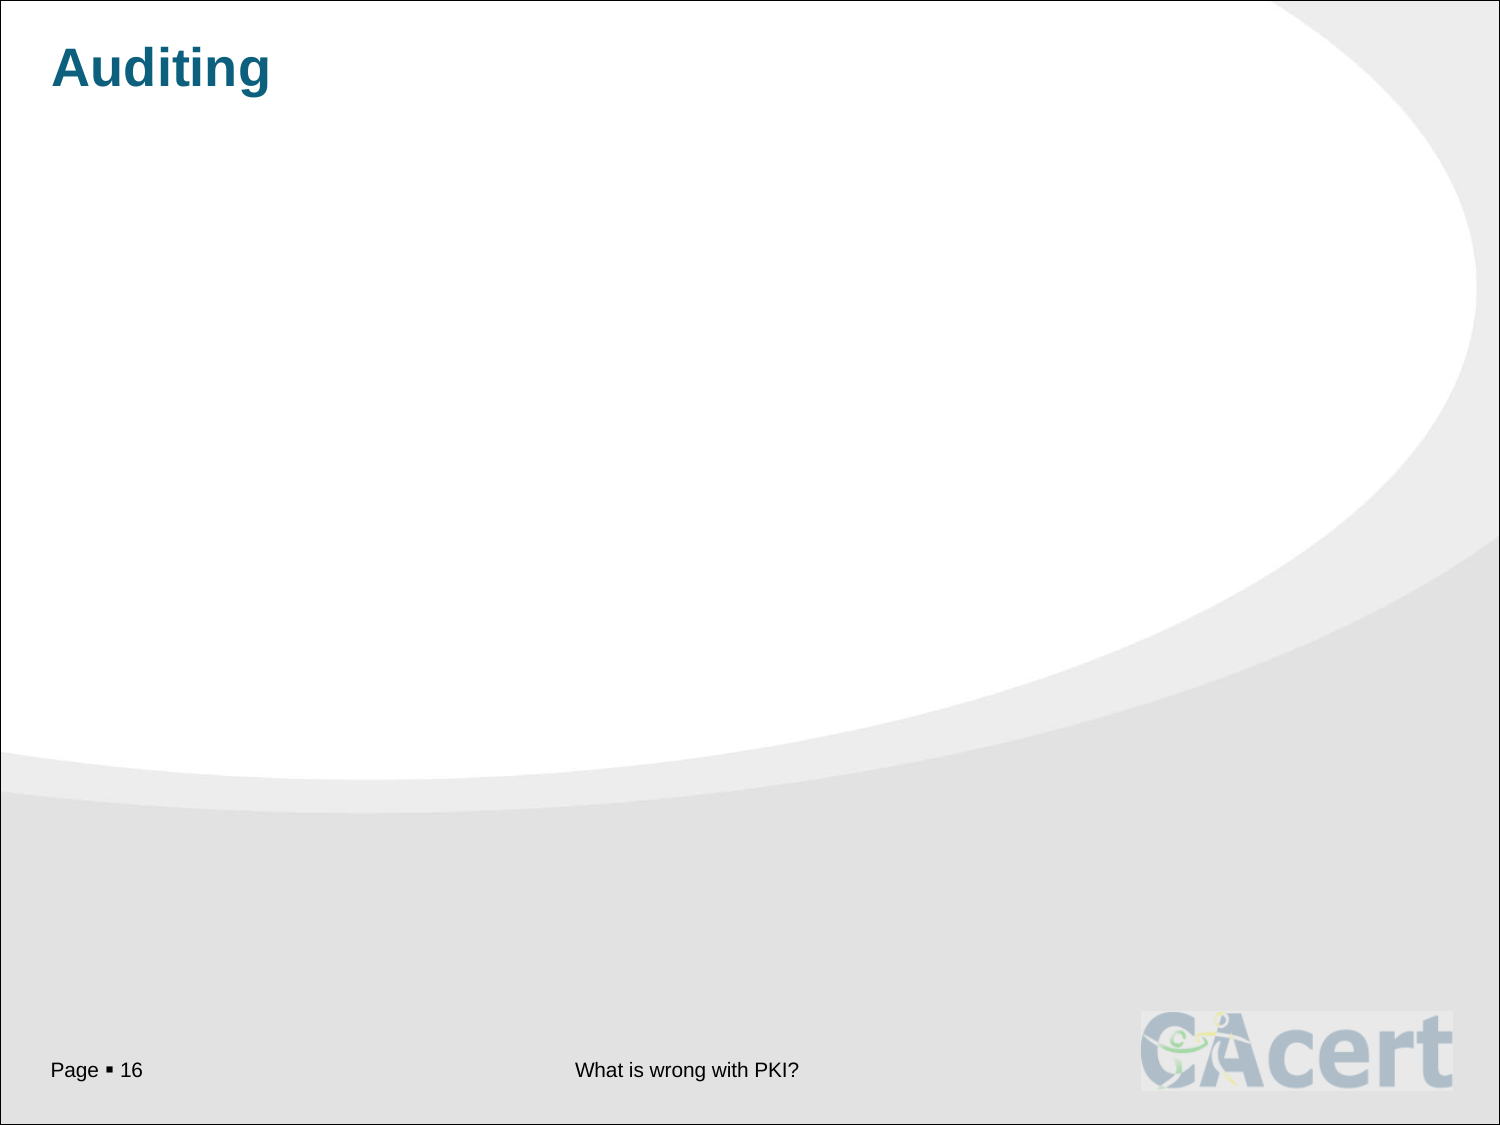

# Auditing
What is wrong with PKI?